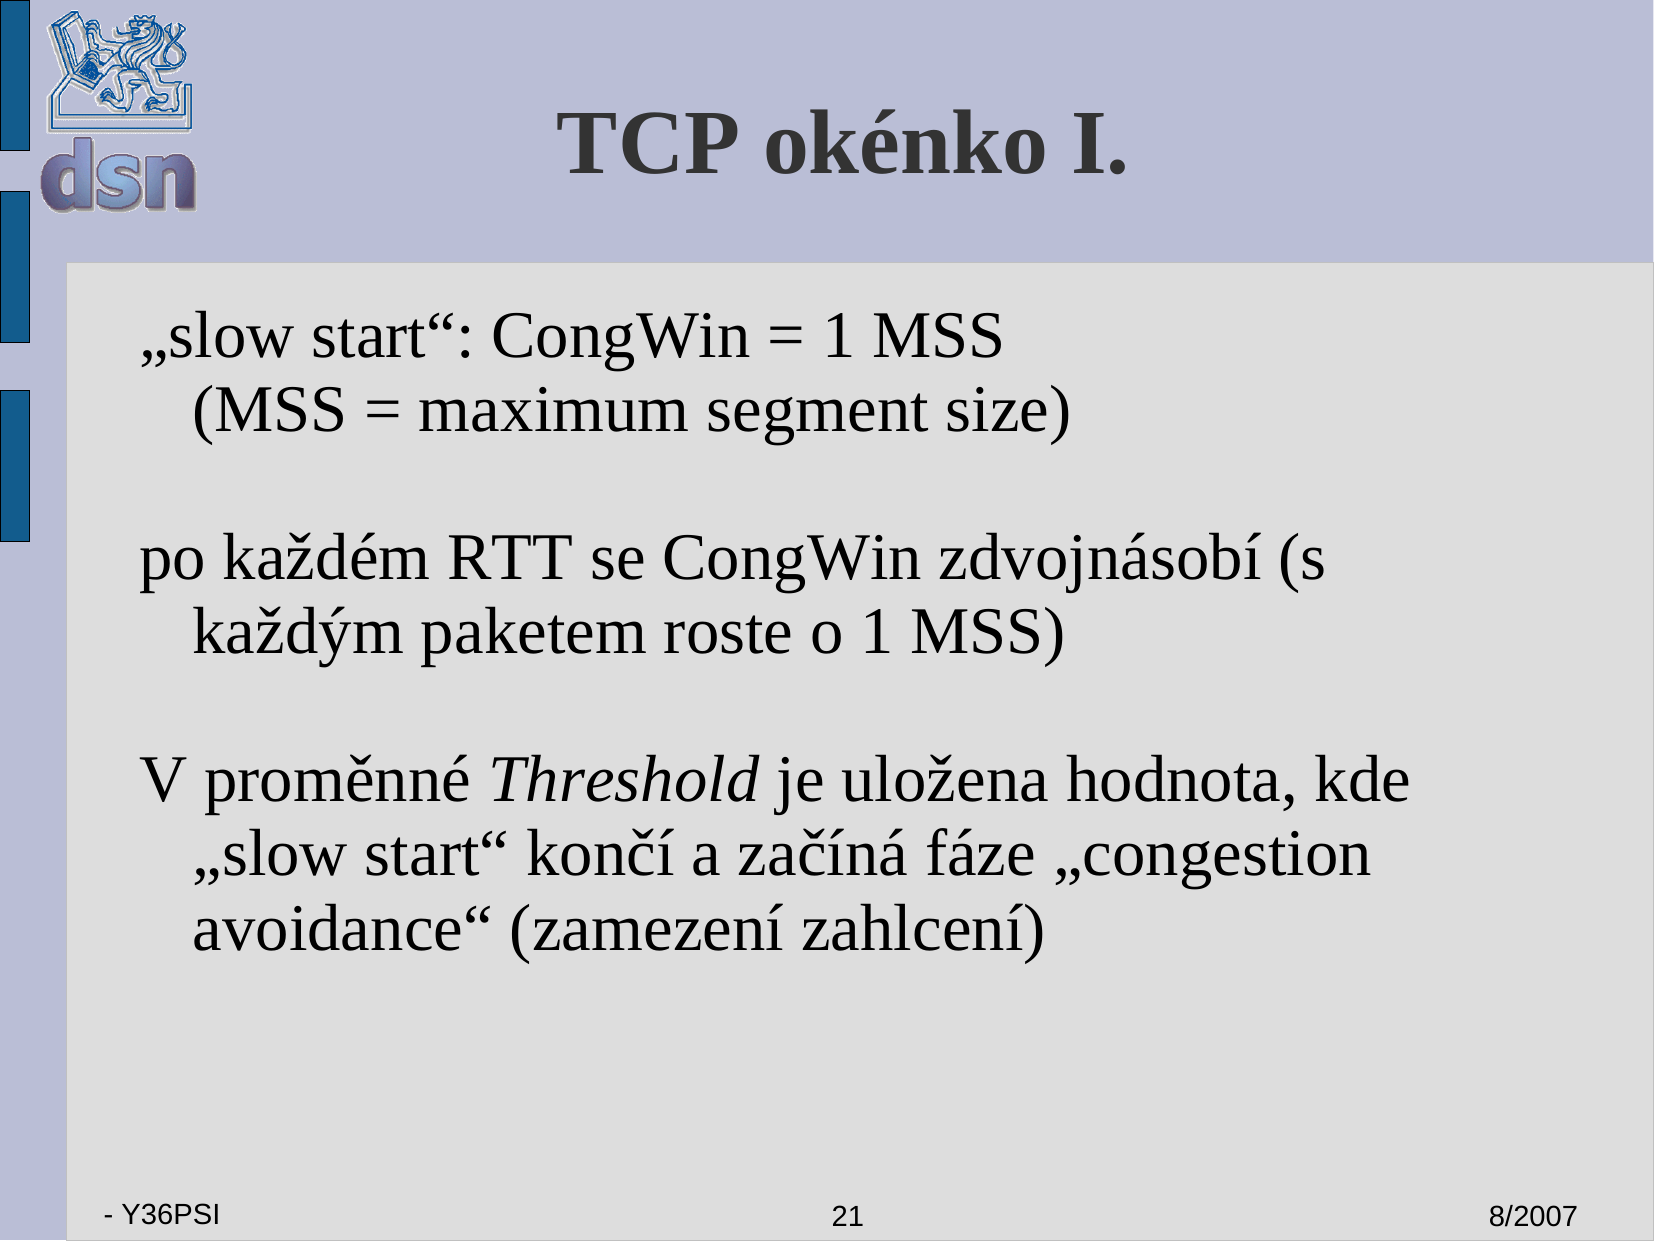

# TCP okénko I.
„slow start“: CongWin = 1 MSS
(MSS = maximum segment size)
po každém RTT se CongWin zdvojnásobí (s každým paketem roste o 1 MSS)
V proměnné Threshold je uložena hodnota, kde „slow start“ končí a začíná fáze „congestion avoidance“ (zamezení zahlcení)